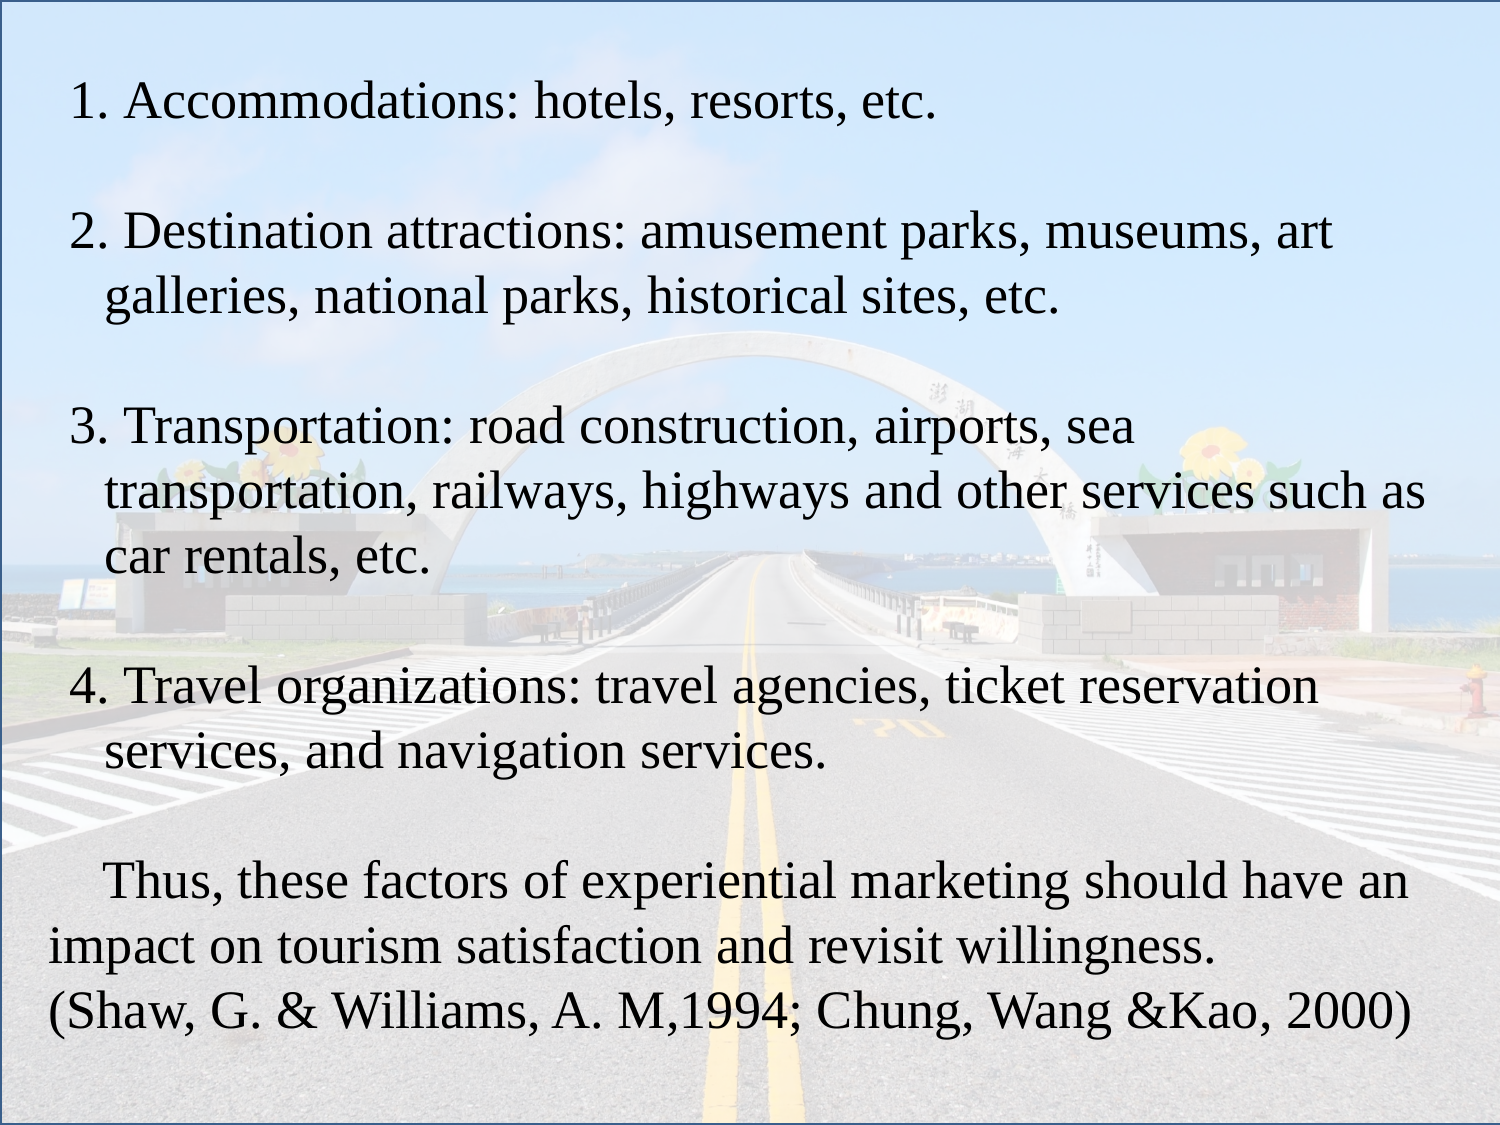

Accommodations: hotels, resorts, etc.
 Destination attractions: amusement parks, museums, art galleries, national parks, historical sites, etc.
 Transportation: road construction, airports, sea transportation, railways, highways and other services such as car rentals, etc.
 Travel organizations: travel agencies, ticket reservation services, and navigation services.
 Thus, these factors of experiential marketing should have an impact on tourism satisfaction and revisit willingness.
(Shaw, G. & Williams, A. M,1994; Chung, Wang &Kao, 2000)